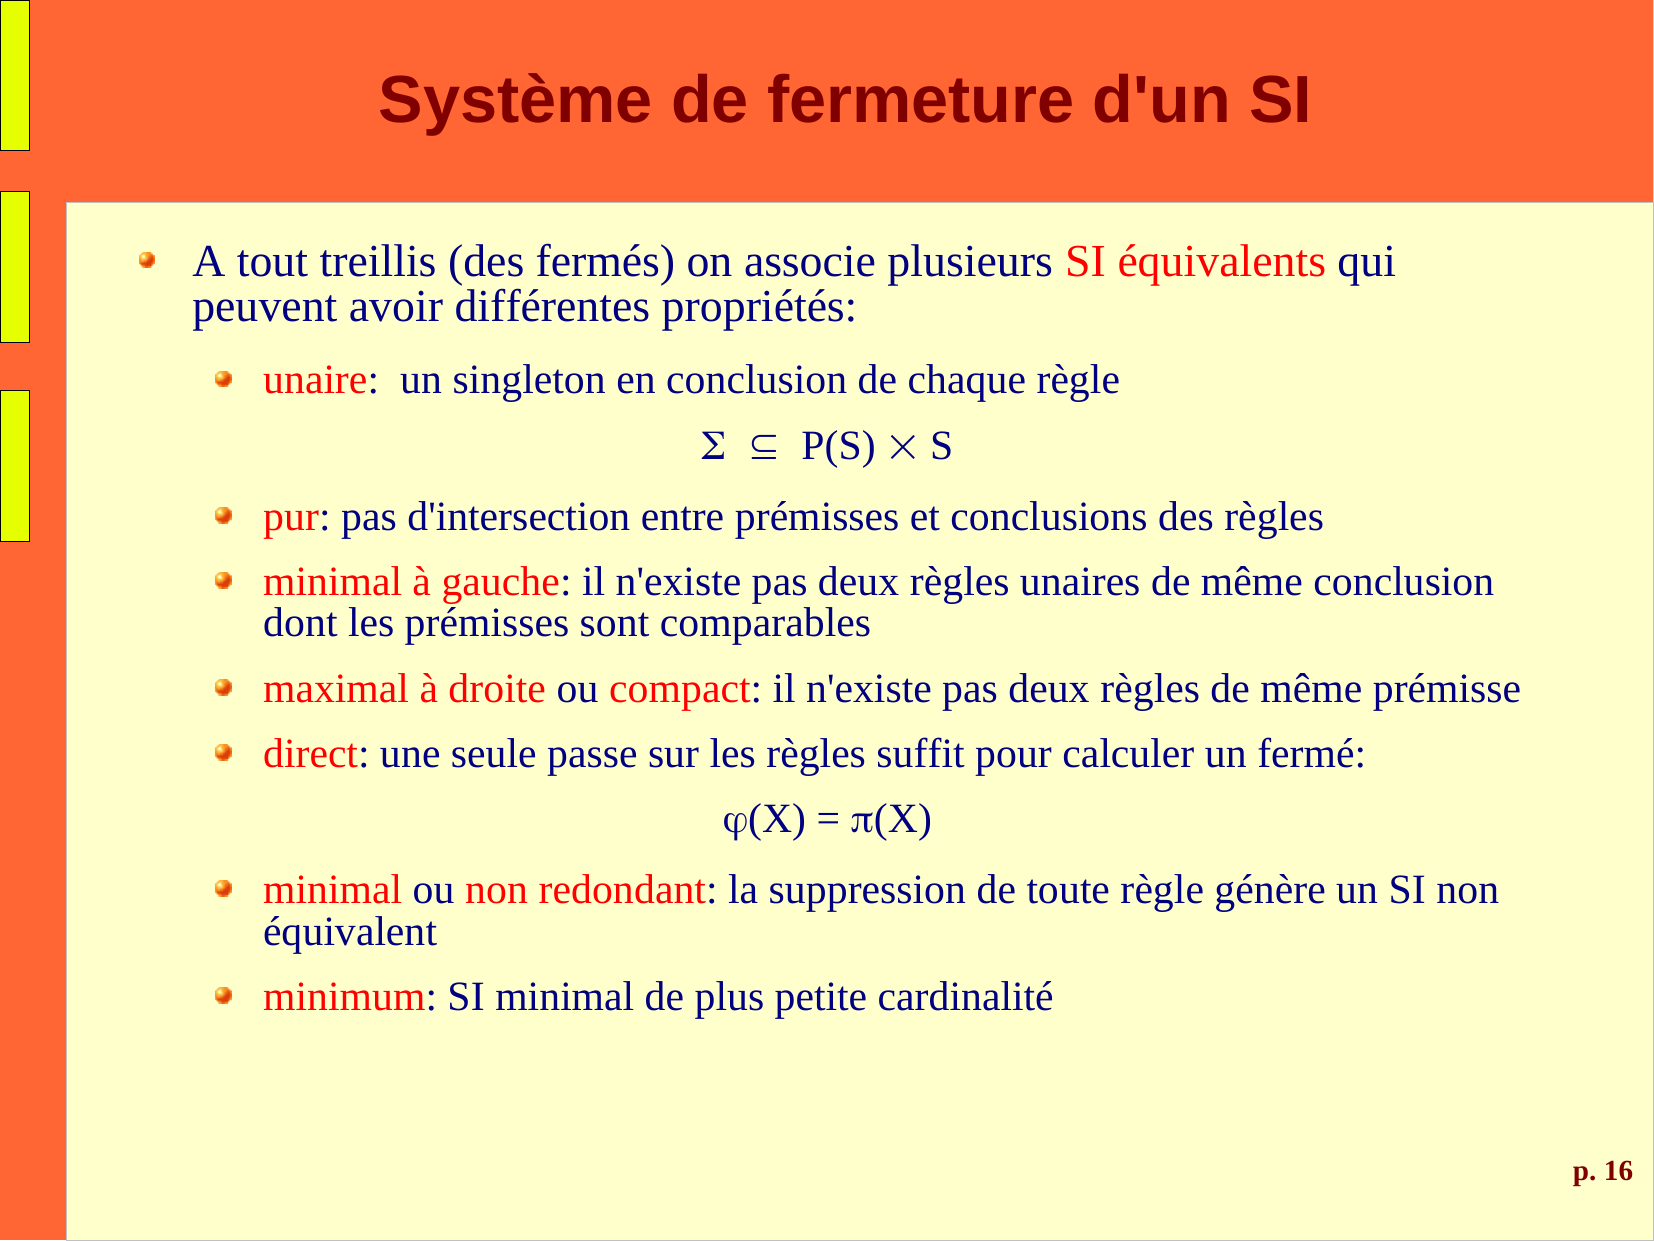

# Système de fermeture d'un SI
A tout treillis (des fermés) on associe plusieurs SI équivalents qui peuvent avoir différentes propriétés:
unaire: un singleton en conclusion de chaque règle
  P(S)  S
pur: pas d'intersection entre prémisses et conclusions des règles
minimal à gauche: il n'existe pas deux règles unaires de même conclusion dont les prémisses sont comparables
maximal à droite ou compact: il n'existe pas deux règles de même prémisse
direct: une seule passe sur les règles suffit pour calculer un fermé:
(X) = (X)
minimal ou non redondant: la suppression de toute règle génère un SI non équivalent
minimum: SI minimal de plus petite cardinalité